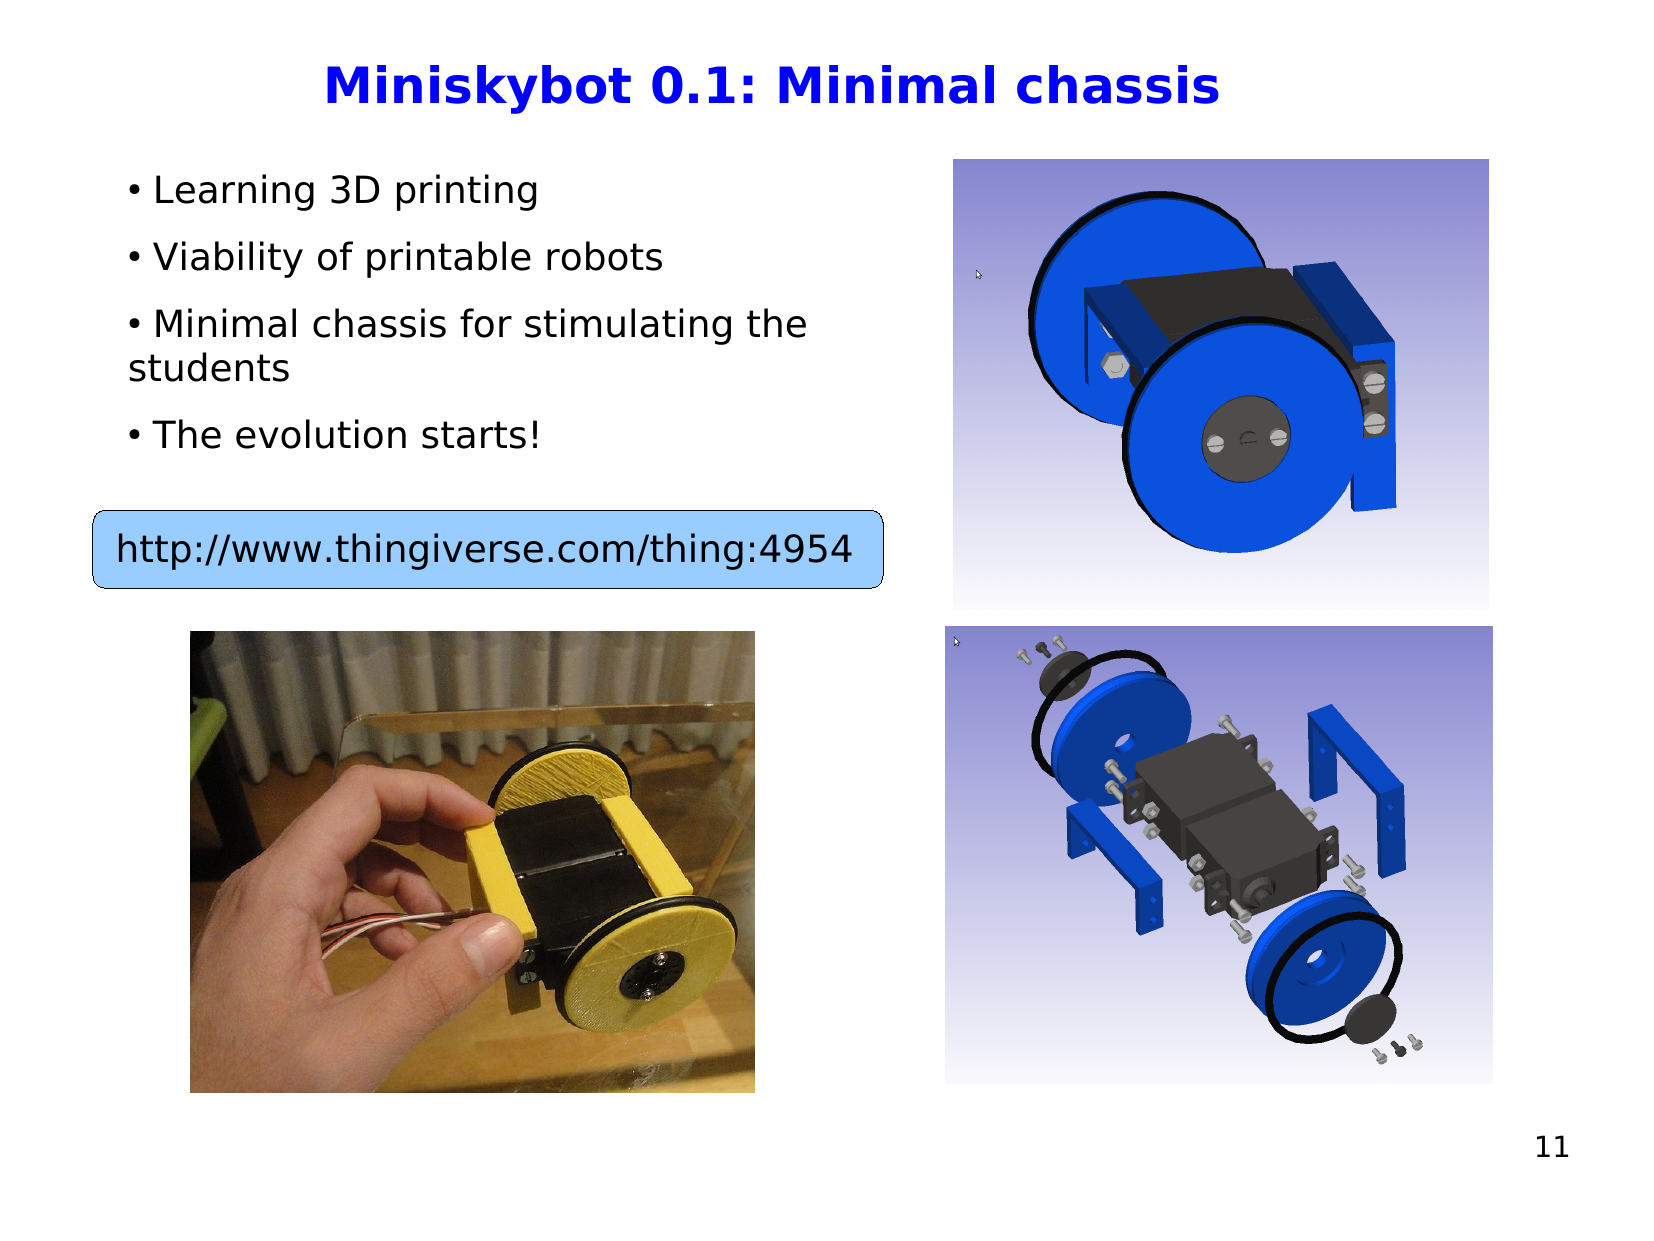

Miniskybot 0.1: Minimal chassis
 Learning 3D printing
 Viability of printable robots
 Minimal chassis for stimulating the students
 The evolution starts!
http://www.thingiverse.com/thing:4954
11